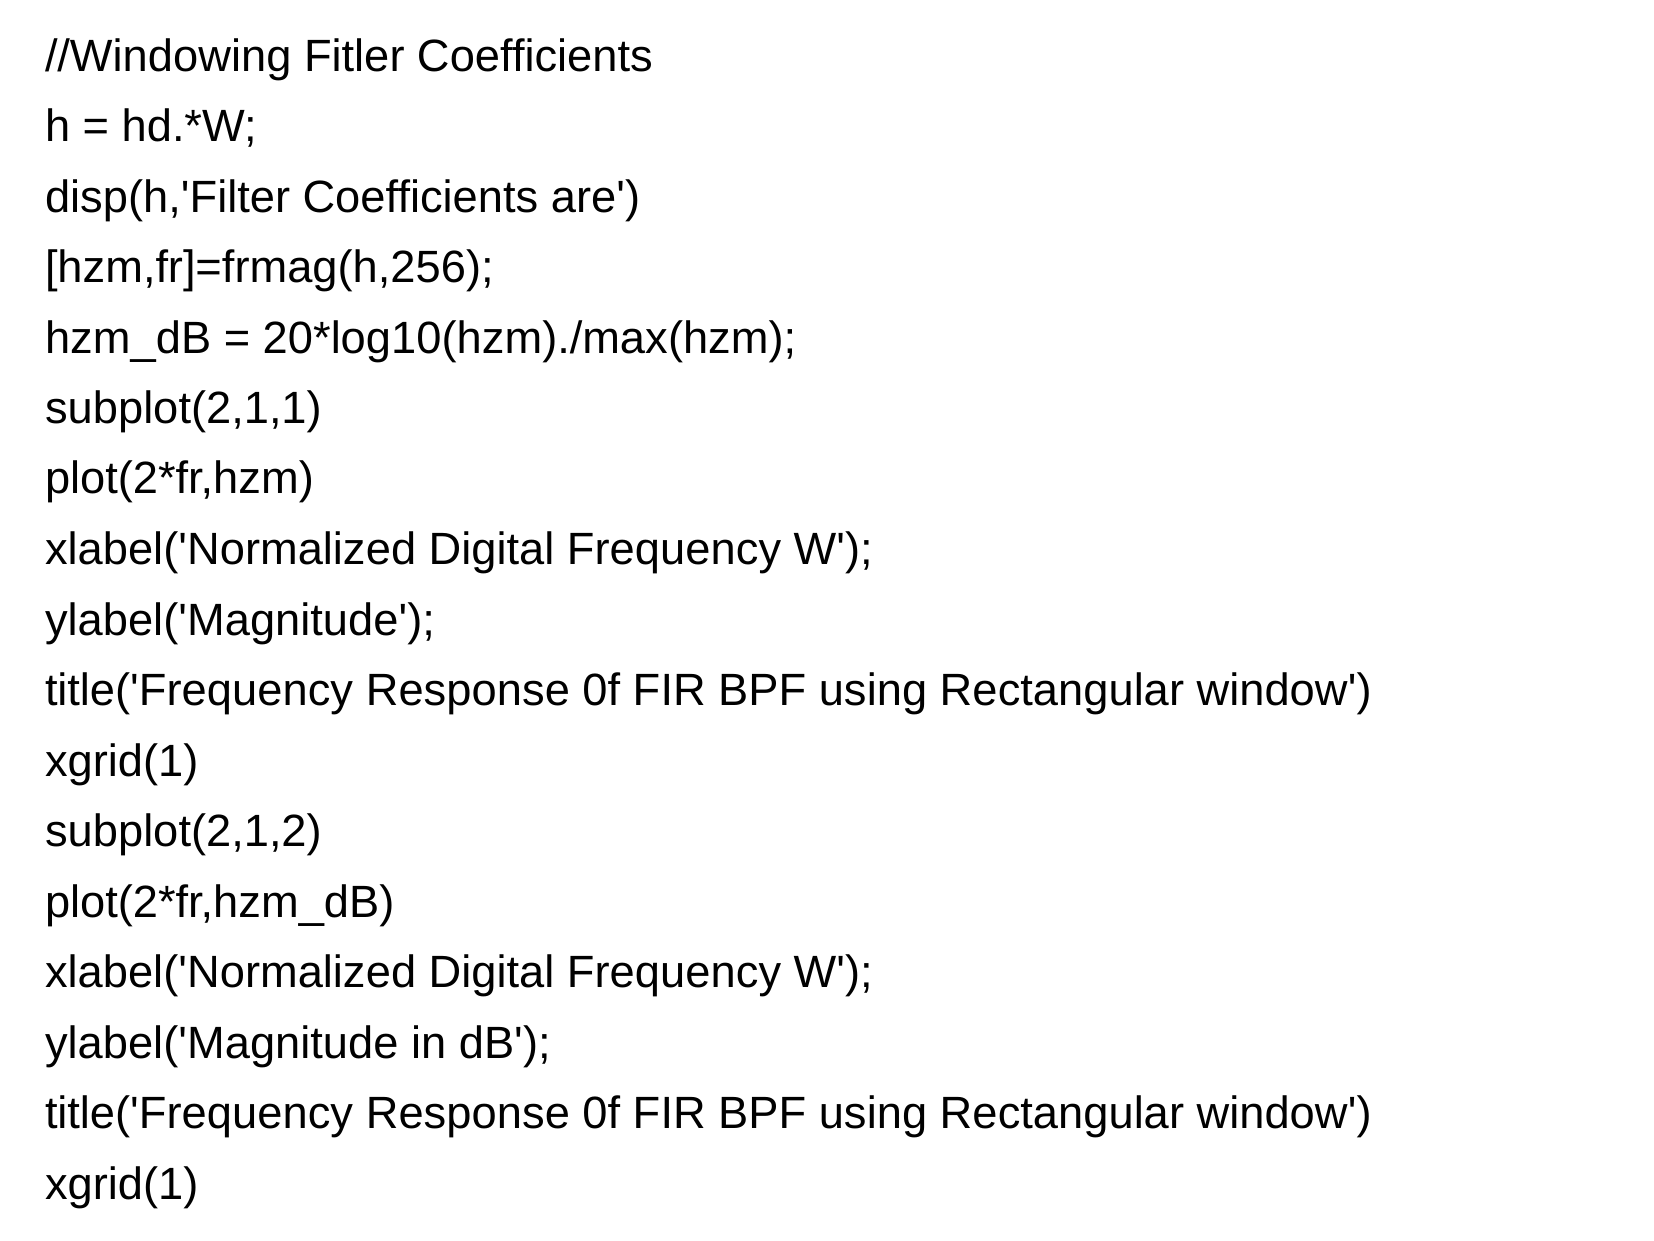

# //Windowing Fitler Coefficients
h = hd.*W;
disp(h,'Filter Coefficients are')
[hzm,fr]=frmag(h,256);
hzm_dB = 20*log10(hzm)./max(hzm);
subplot(2,1,1)
plot(2*fr,hzm)
xlabel('Normalized Digital Frequency W');
ylabel('Magnitude');
title('Frequency Response 0f FIR BPF using Rectangular window')
xgrid(1)
subplot(2,1,2)
plot(2*fr,hzm_dB)
xlabel('Normalized Digital Frequency W');
ylabel('Magnitude in dB');
title('Frequency Response 0f FIR BPF using Rectangular window')
xgrid(1)